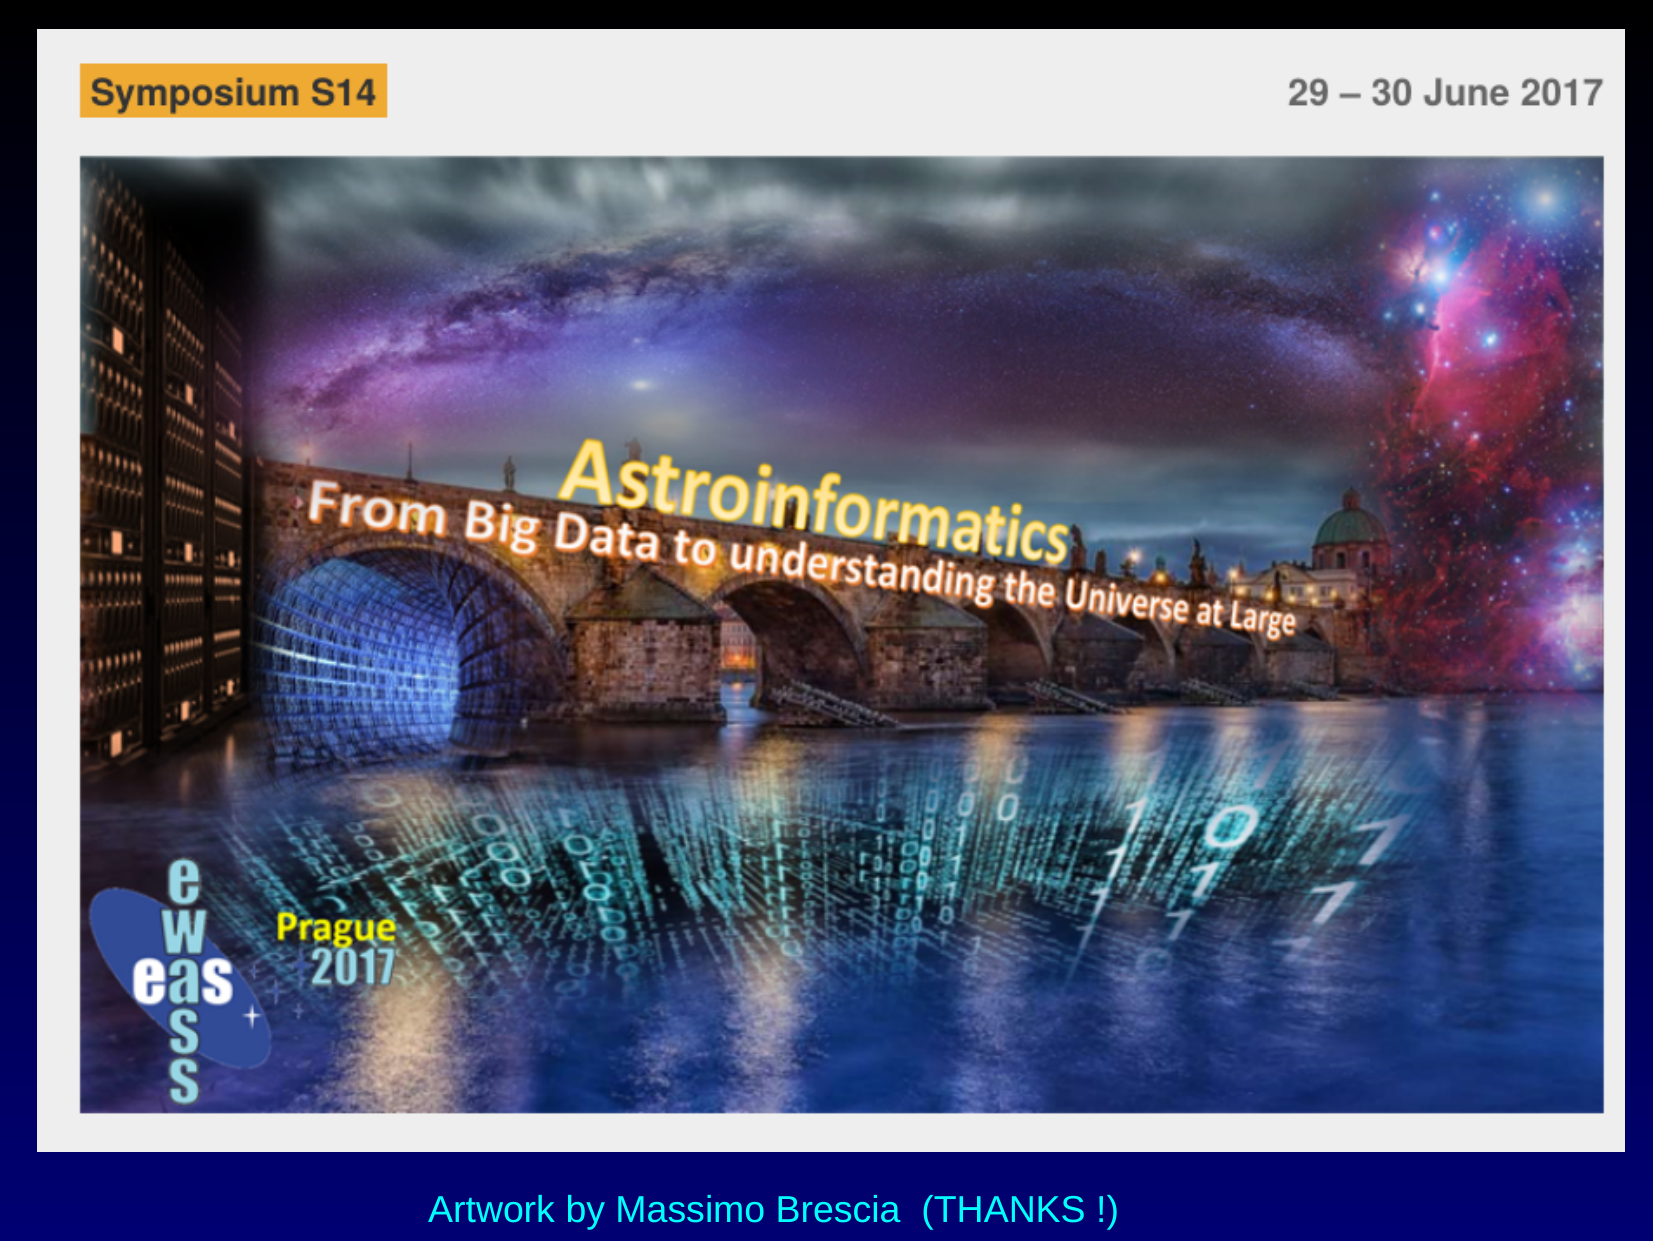

#
Artwork by Massimo Brescia (THANKS !)